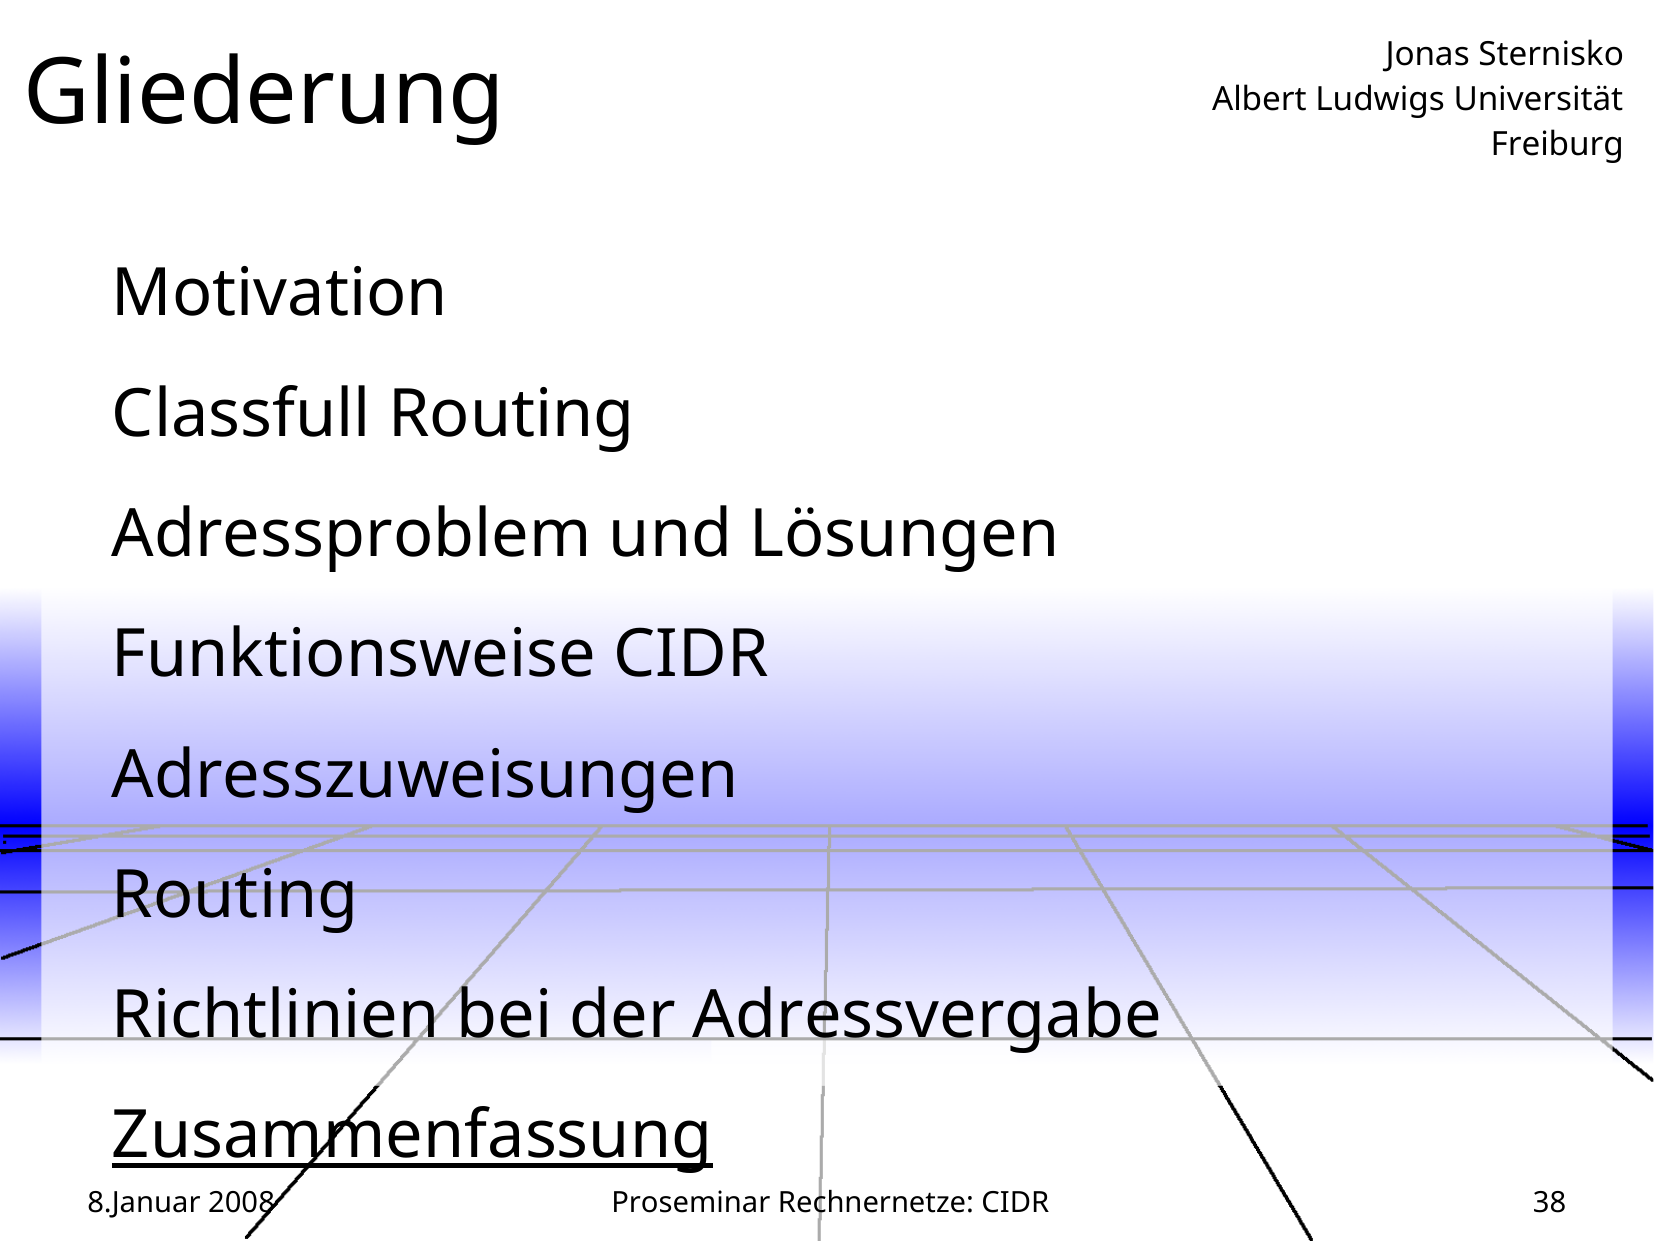

# Gliederung
 Motivation
 Classfull Routing
 Adressproblem und Lösungen
 Funktionsweise CIDR
 Adresszuweisungen
 Routing
 Richtlinien bei der Adressvergabe
 Zusammenfassung
8.Januar 2008
Proseminar Rechnernetze: CIDR
38